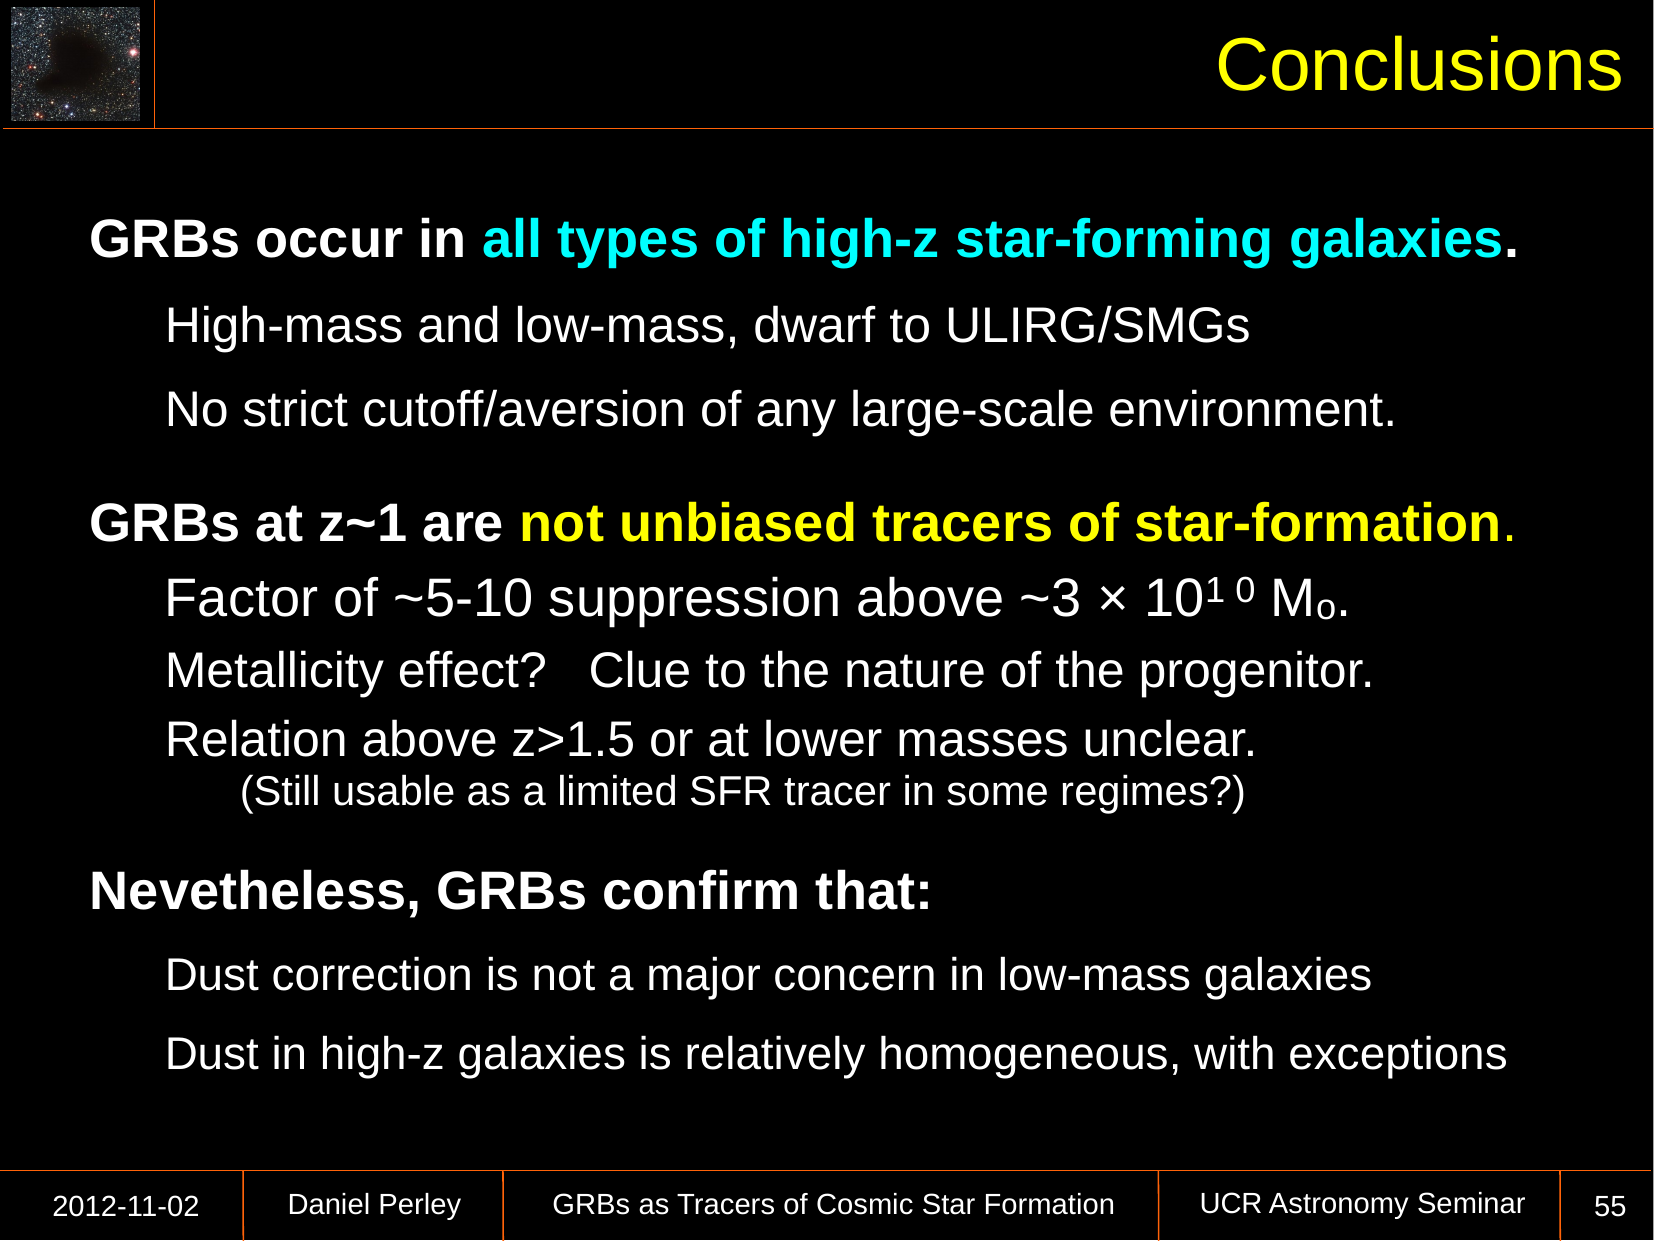

# Conclusions
GRBs occur in all types of high-z star-forming galaxies.
	High-mass and low-mass, dwarf to ULIRG/SMGs
	No strict cutoff/aversion of any large-scale environment.
GRBs at z~1 are not unbiased tracers of star-formation.
	Factor of ~5-10 suppression above ~3 × 101 0 Mo.
	Metallicity effect? Clue to the nature of the progenitor.
	Relation above z>1.5 or at lower masses unclear.
		(Still usable as a limited SFR tracer in some regimes?)
Nevetheless, GRBs confirm that:
	Dust correction is not a major concern in low-mass galaxies
	Dust in high-z galaxies is relatively homogeneous, with exceptions
2012-11-02
55